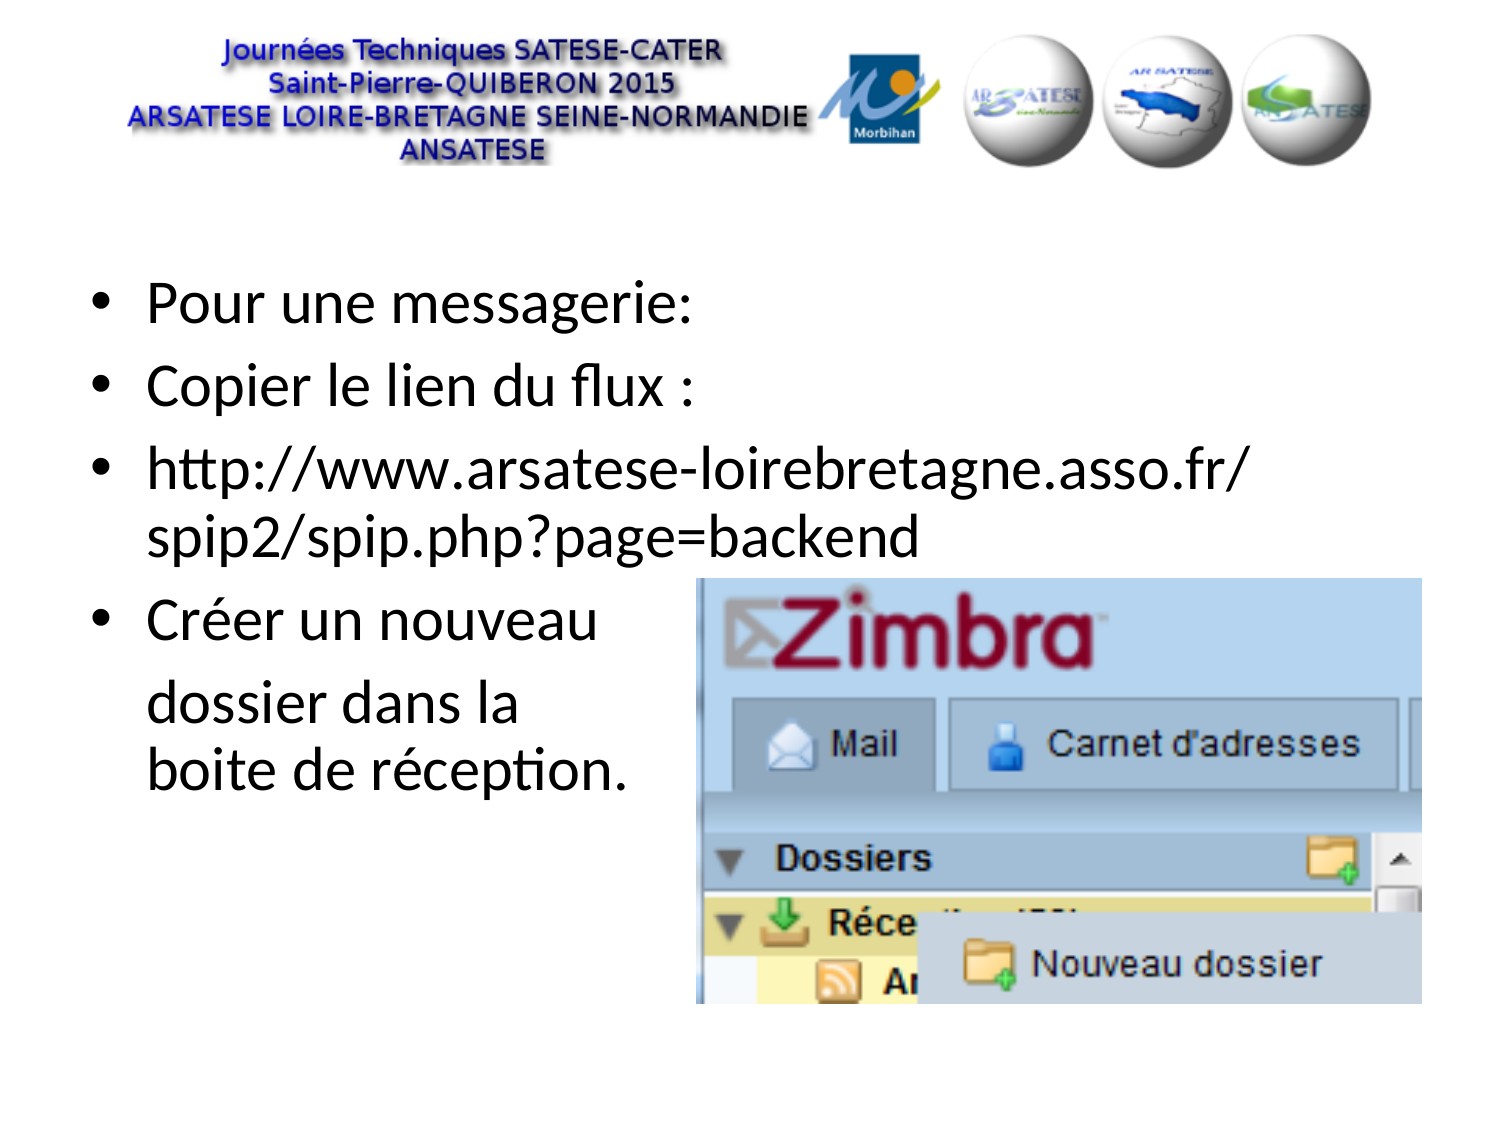

#
Pour une messagerie:
Copier le lien du flux :
http://www.arsatese-loirebretagne.asso.fr/spip2/spip.php?page=backend
Créer un nouveau
dossier dans la
boite de réception.